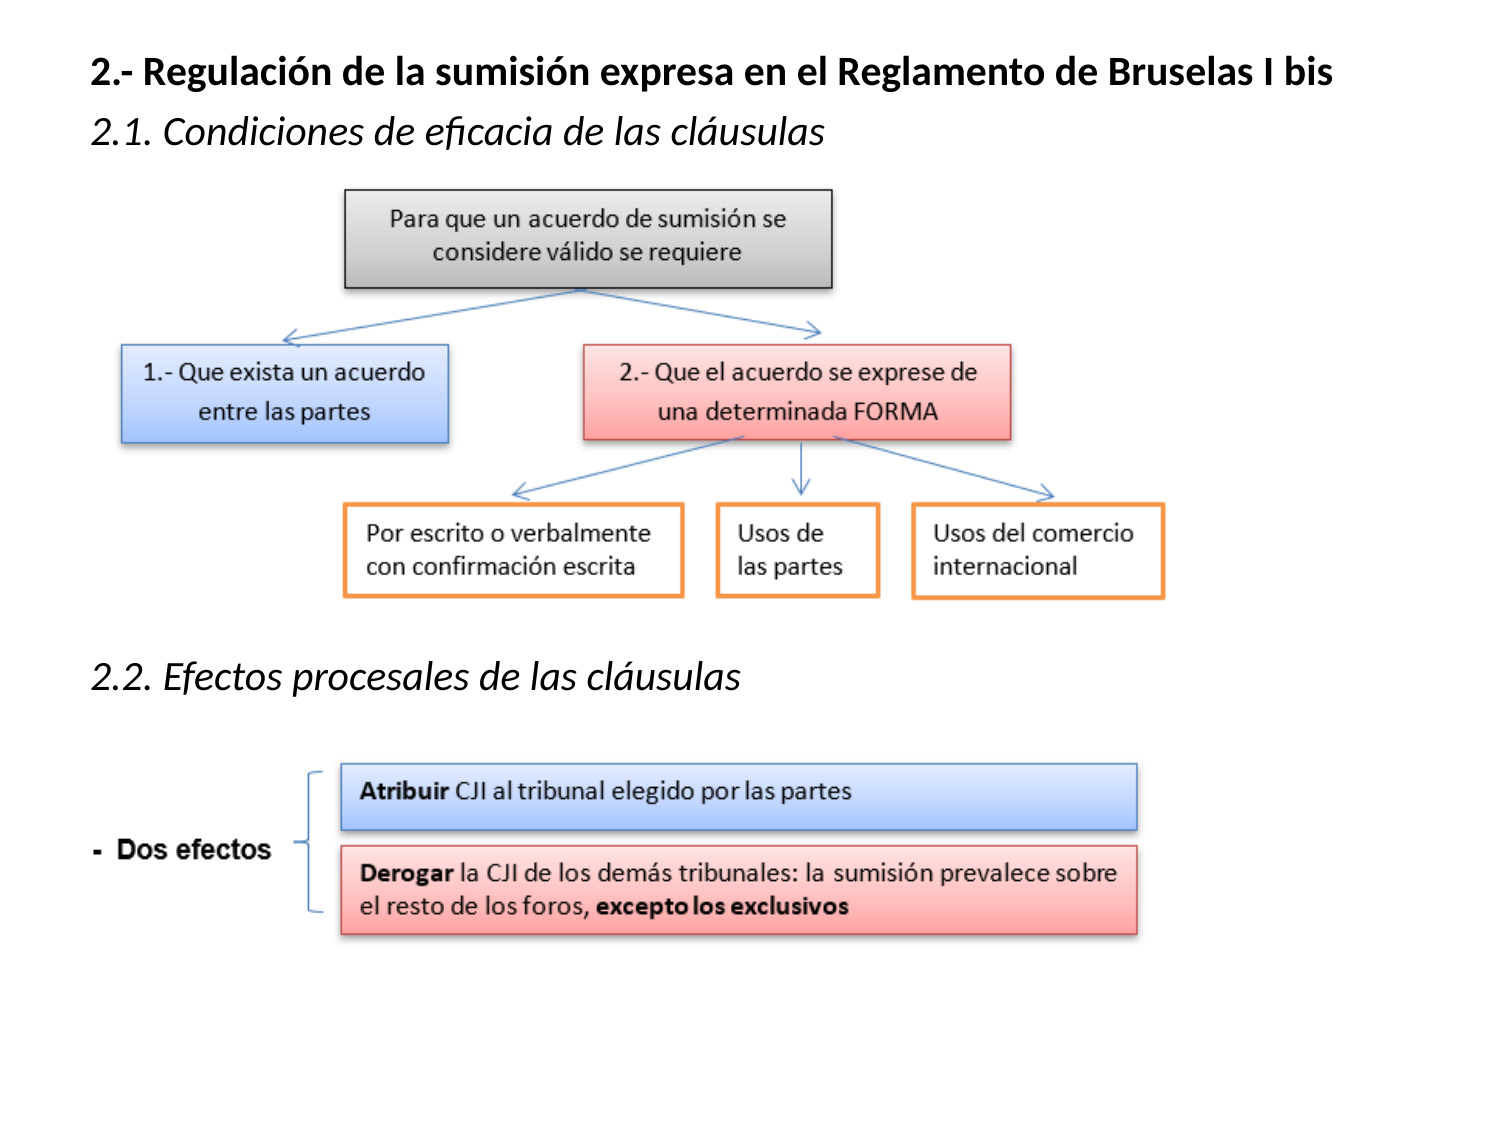

# 2.- Regulación de la sumisión expresa en el Reglamento de Bruselas I bis
2.1. Condiciones de eficacia de las cláusulas
2.2. Efectos procesales de las cláusulas